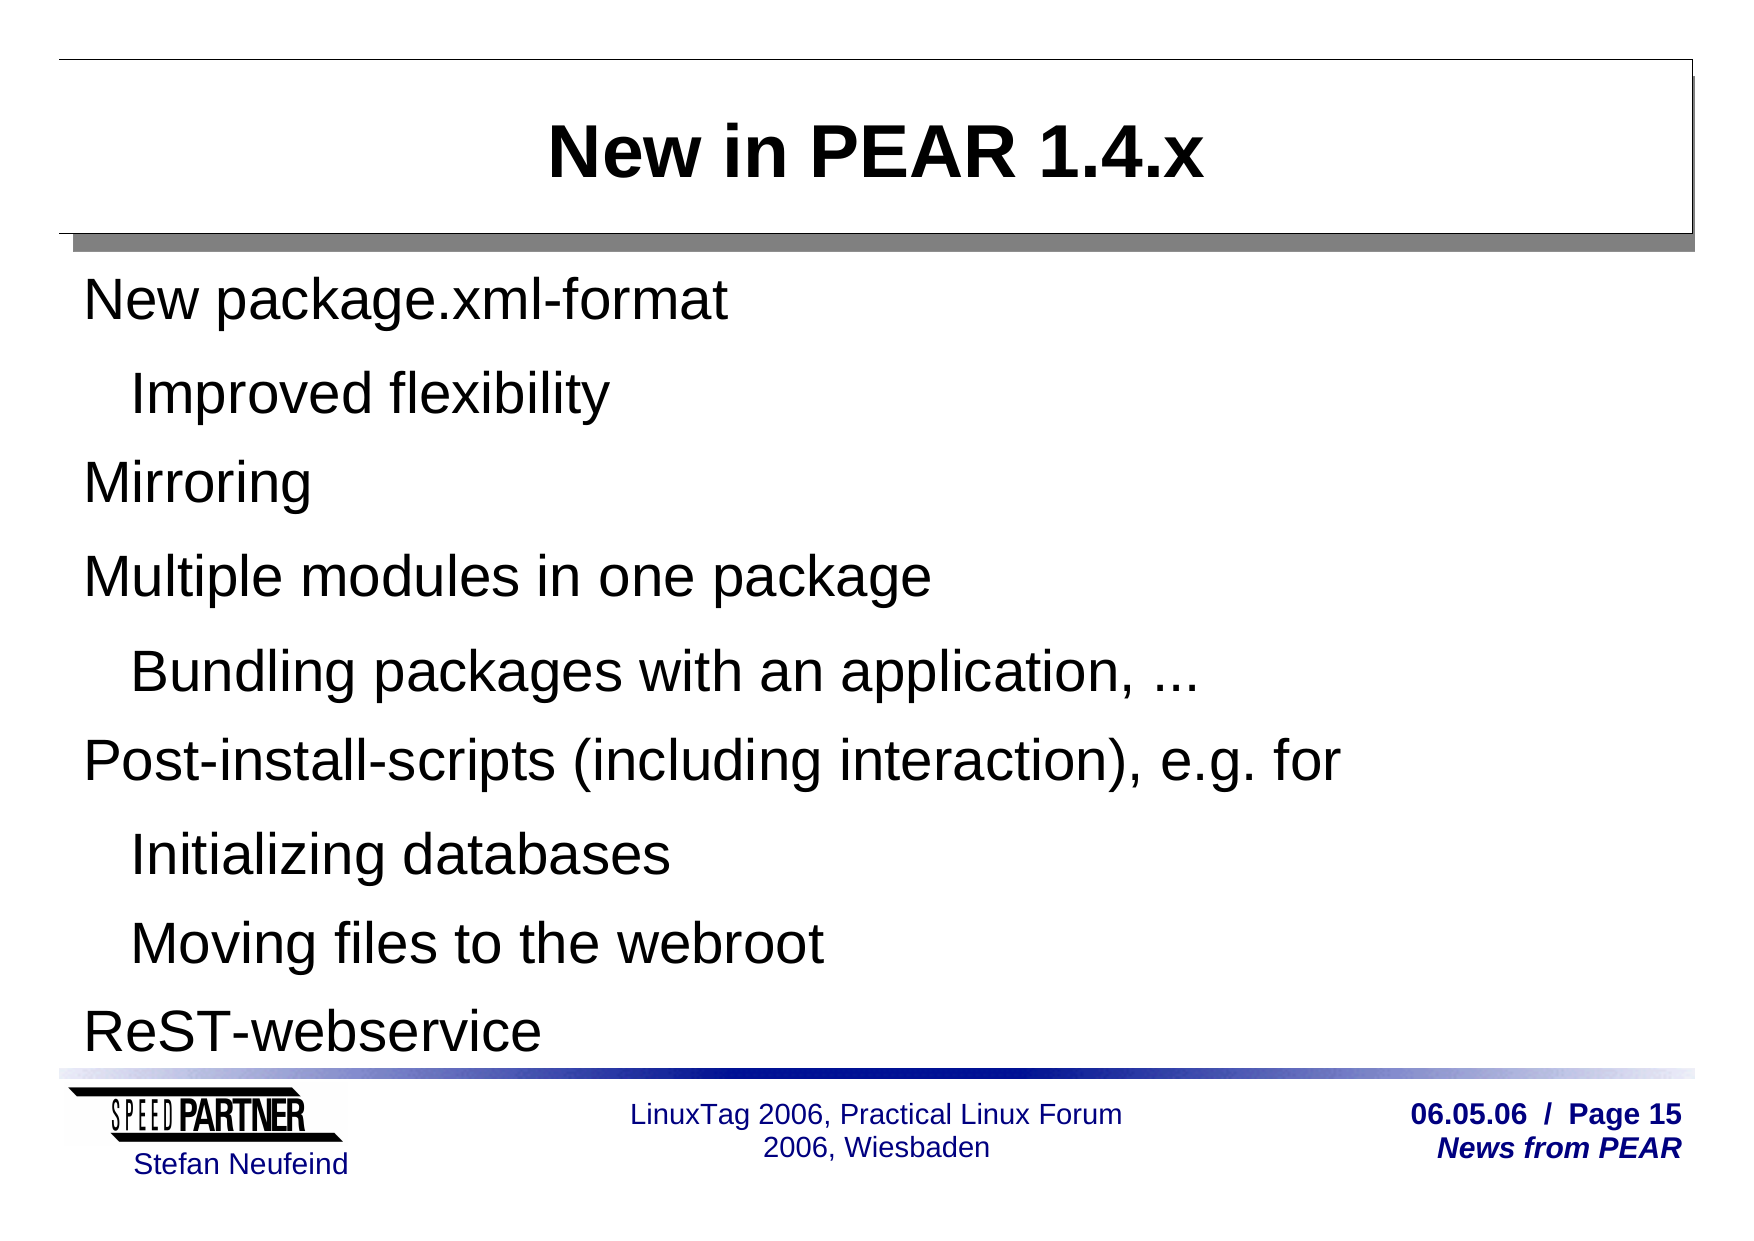

# New in PEAR 1.4.x
New package.xml-format
Improved flexibility
Mirroring
Multiple modules in one package
Bundling packages with an application, ...
Post-install-scripts (including interaction), e.g. for
Initializing databases
Moving files to the webroot
ReST-webservice